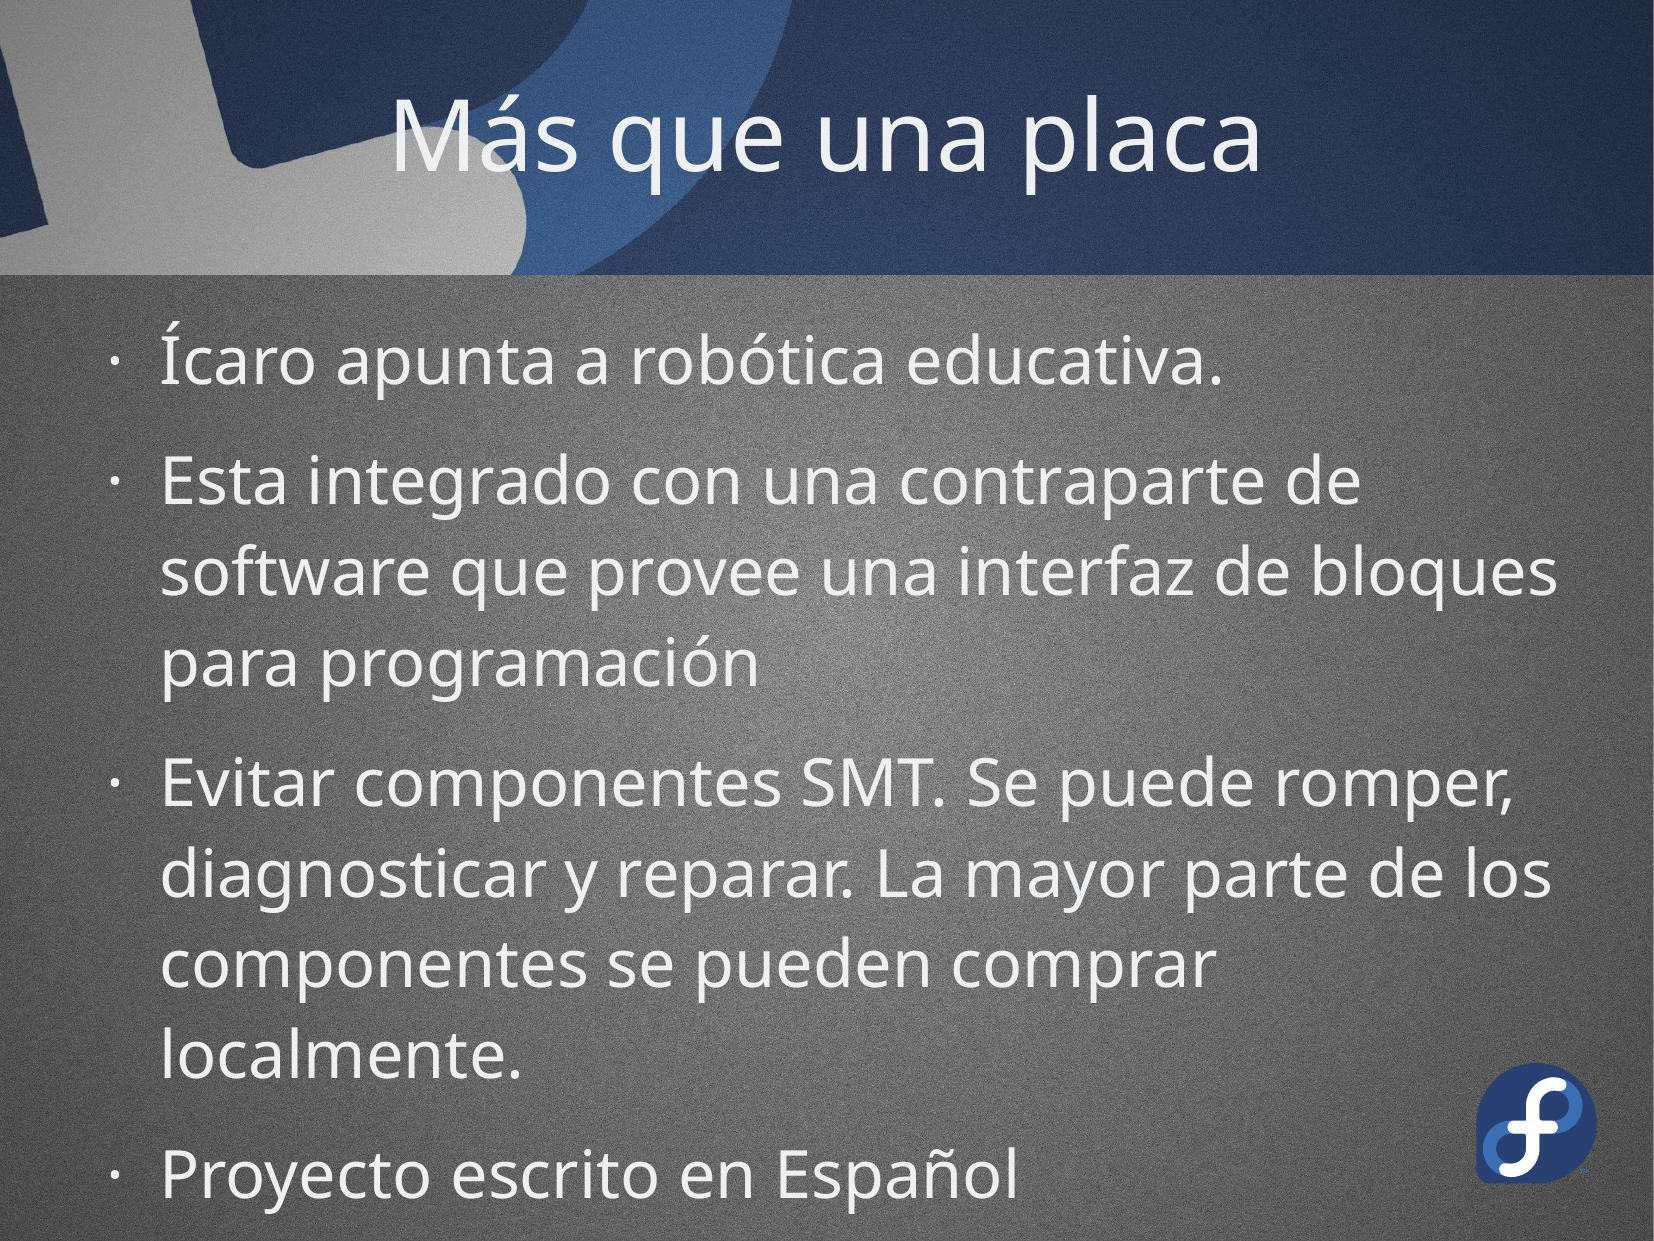

# Más que una placa
Ícaro apunta a robótica educativa.
Esta integrado con una contraparte de software que provee una interfaz de bloques para programación
Evitar componentes SMT. Se puede romper, diagnosticar y reparar. La mayor parte de los componentes se pueden comprar localmente.
Proyecto escrito en Español
100% Fedora